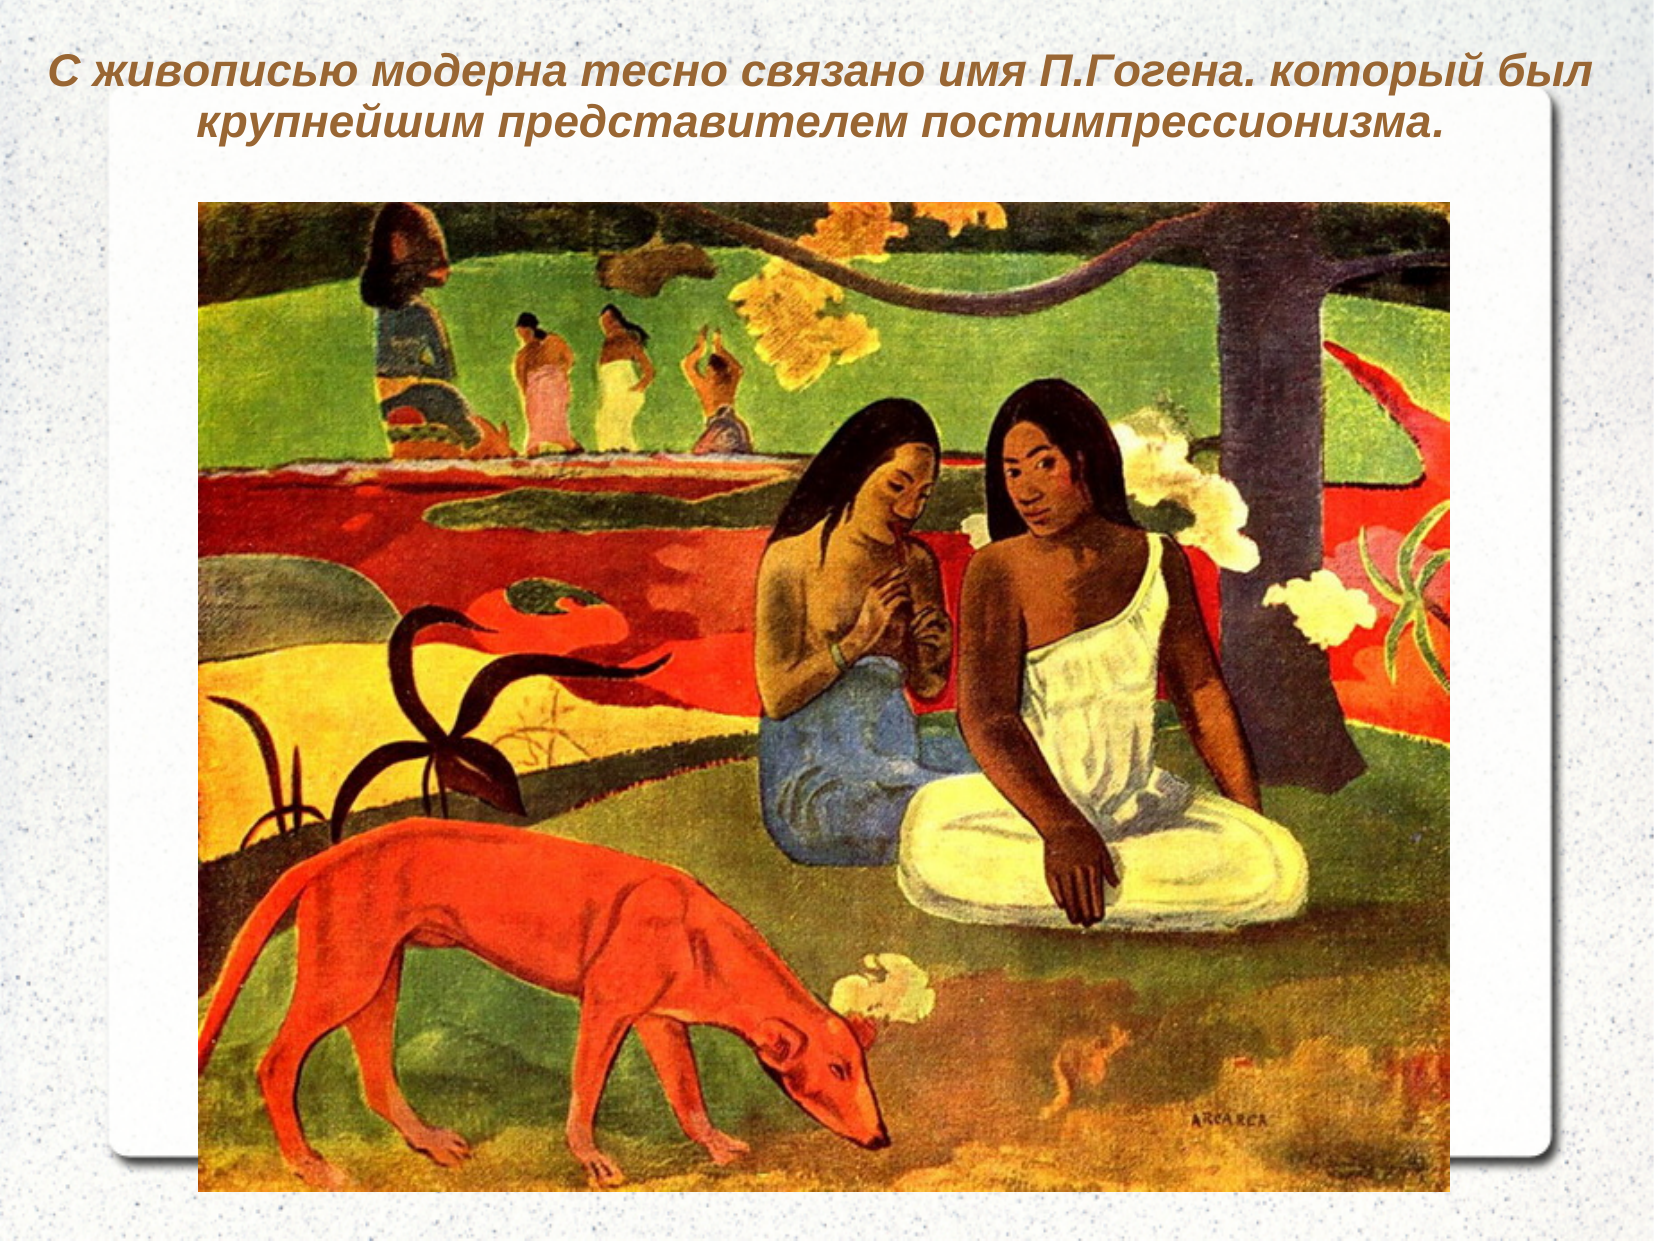

С живописью модерна тесно связано имя П.Гогена. который был крупнейшим представителем постимпрессионизма.
#